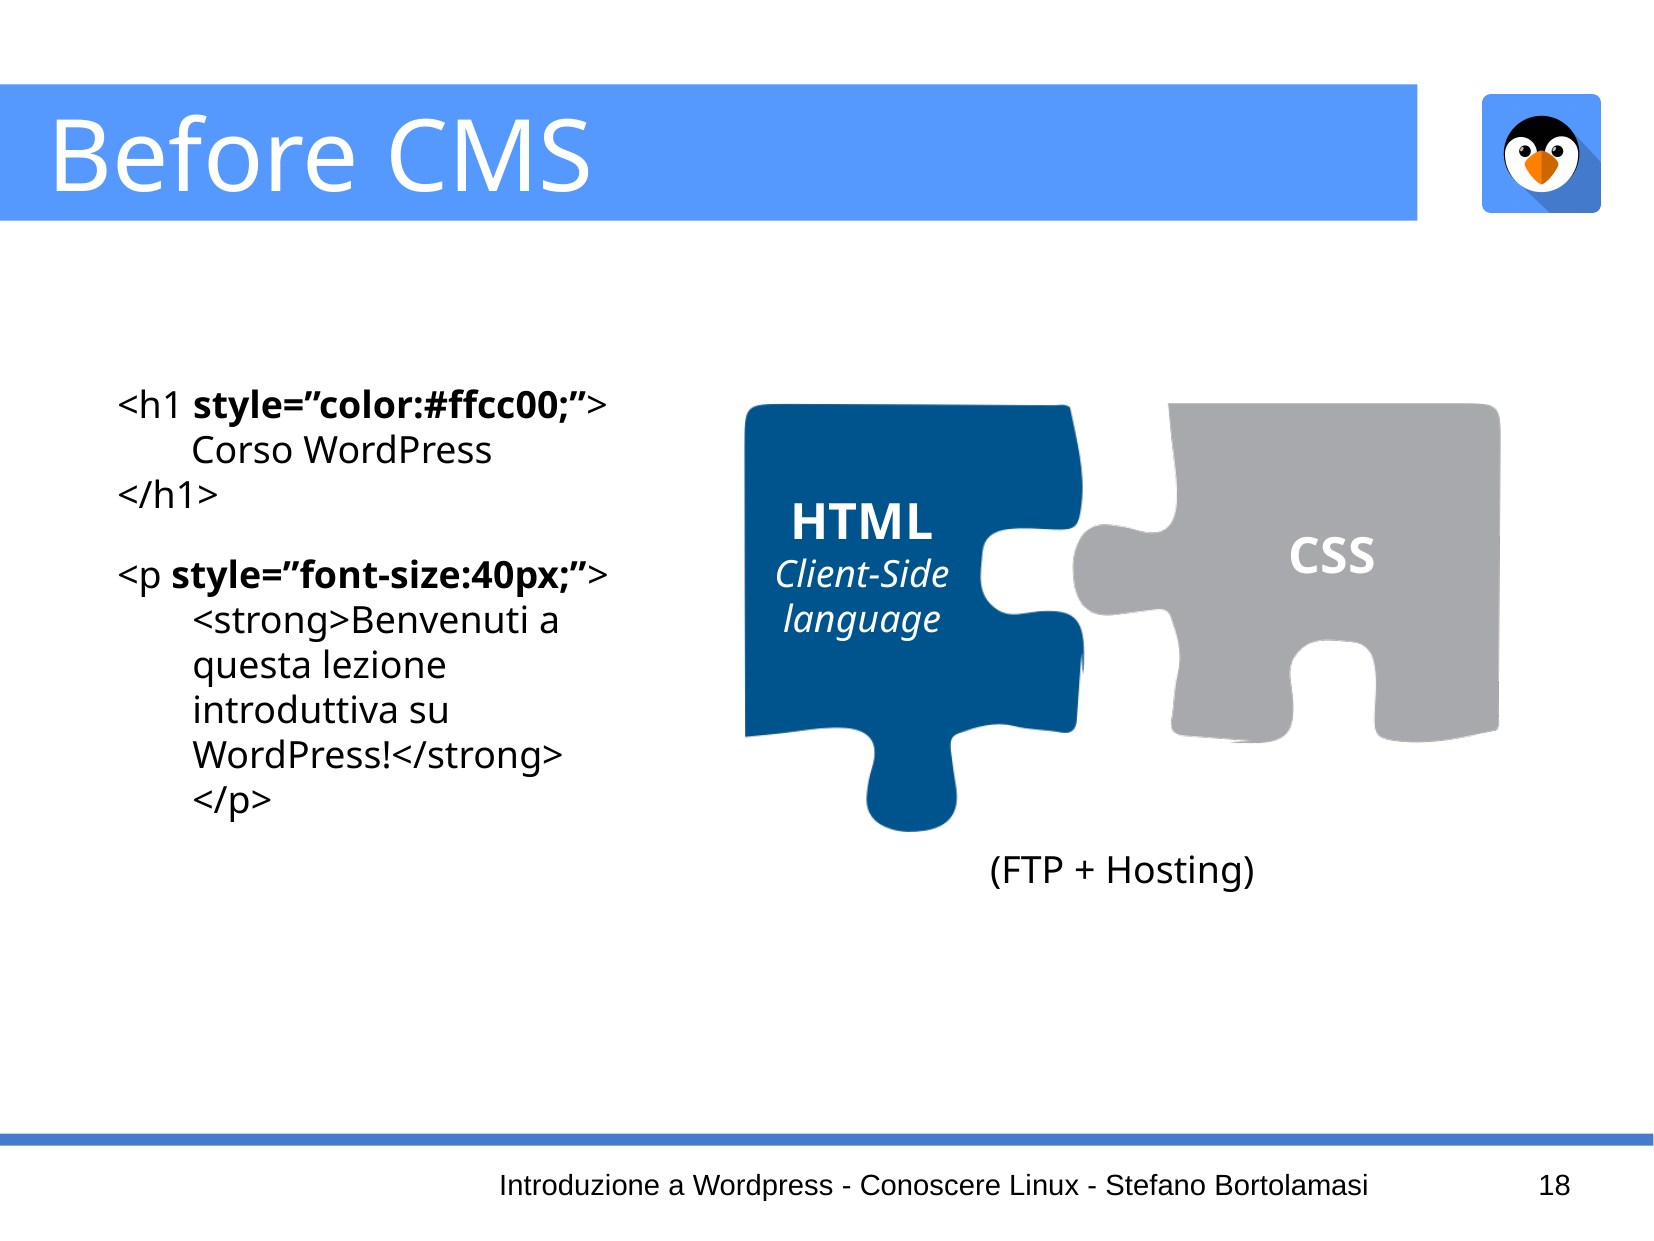

# Before CMS
<h1 style=”color:#ffcc00;”>
	Corso WordPress
</h1>
<p style=”font-size:40px;”>
<strong>Benvenuti a questa lezione introduttiva su WordPress!</strong>
</p>
CSS
HTML
Client-Side language
(FTP + Hosting)
Introduzione a Wordpress - Conoscere Linux - Stefano Bortolamasi
18